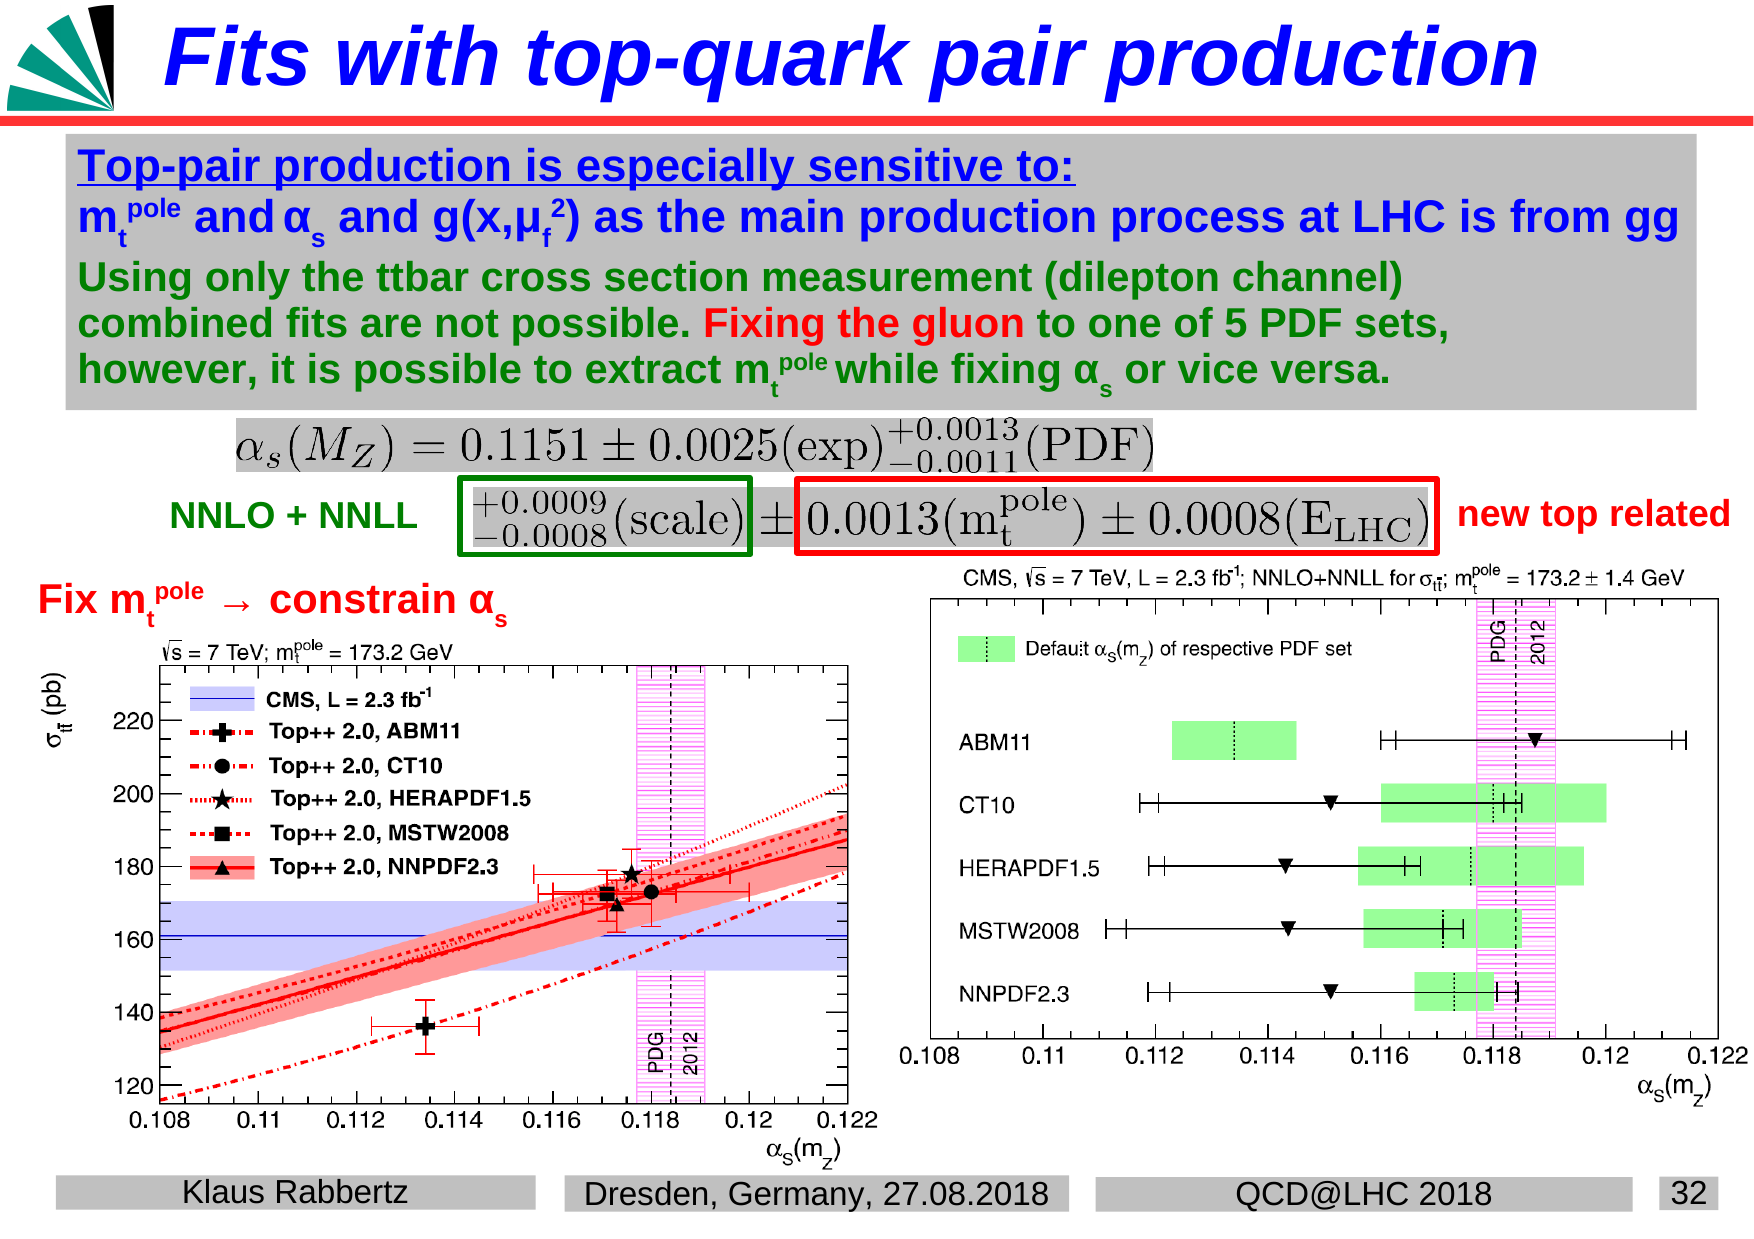

# Fits with top-quark pair production
Top-pair production is especially sensitive to:
mtpole and αs and g(x,μf2) as the main production process at LHC is from gg
Using only the ttbar cross section measurement (dilepton channel)
combined fits are not possible. Fixing the gluon to one of 5 PDF sets,
however, it is possible to extract mtpole while fixing αs or vice versa.
new top related
NNLO + NNLL
Fix mtpole → constrain αs